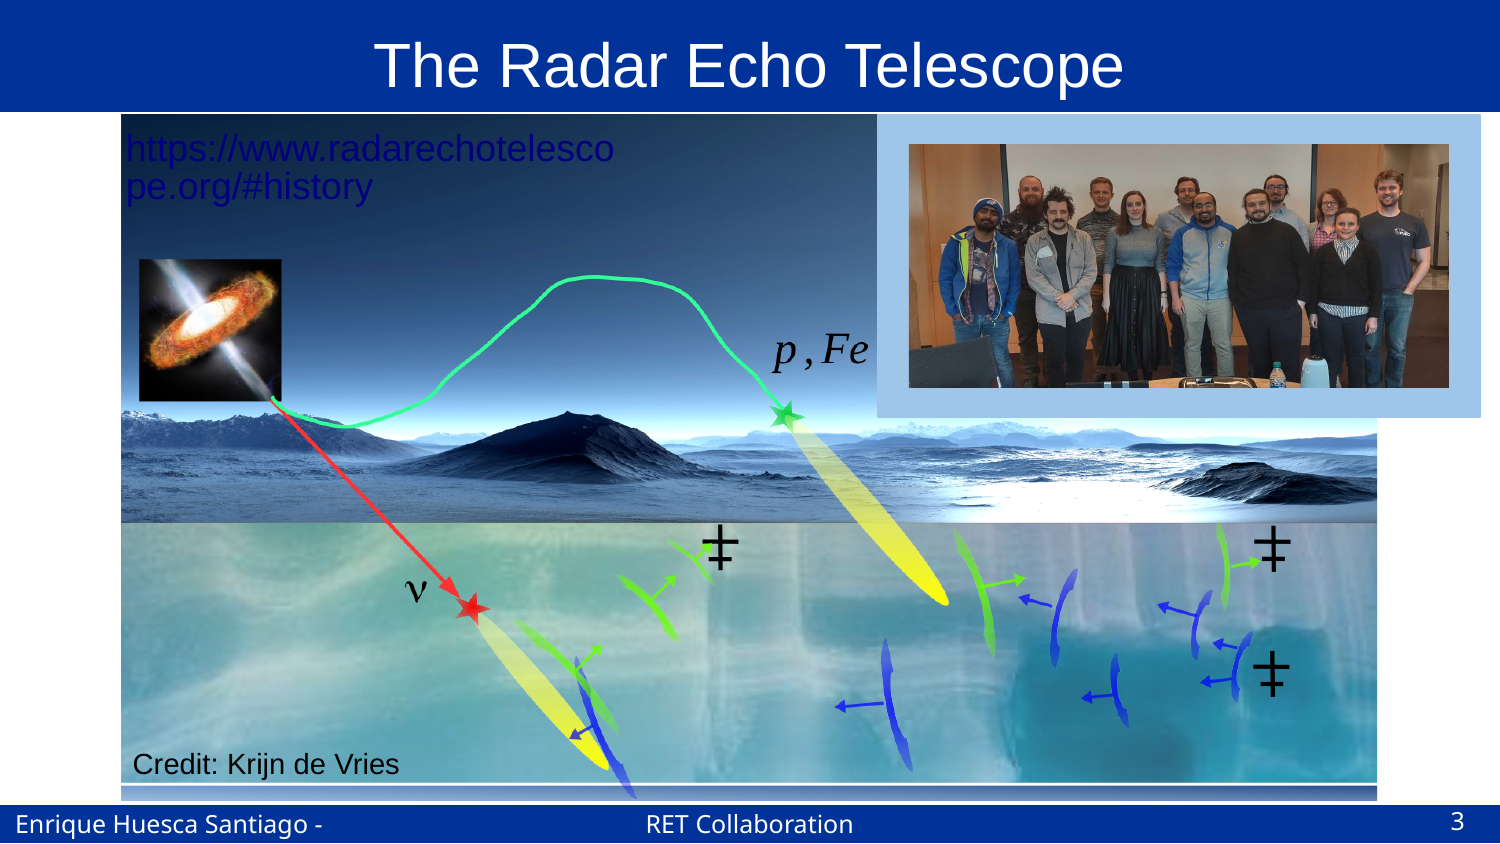

# The Radar Echo Telescope
https://www.radarechotelescope.org/#history
Credit: Krijn de Vries